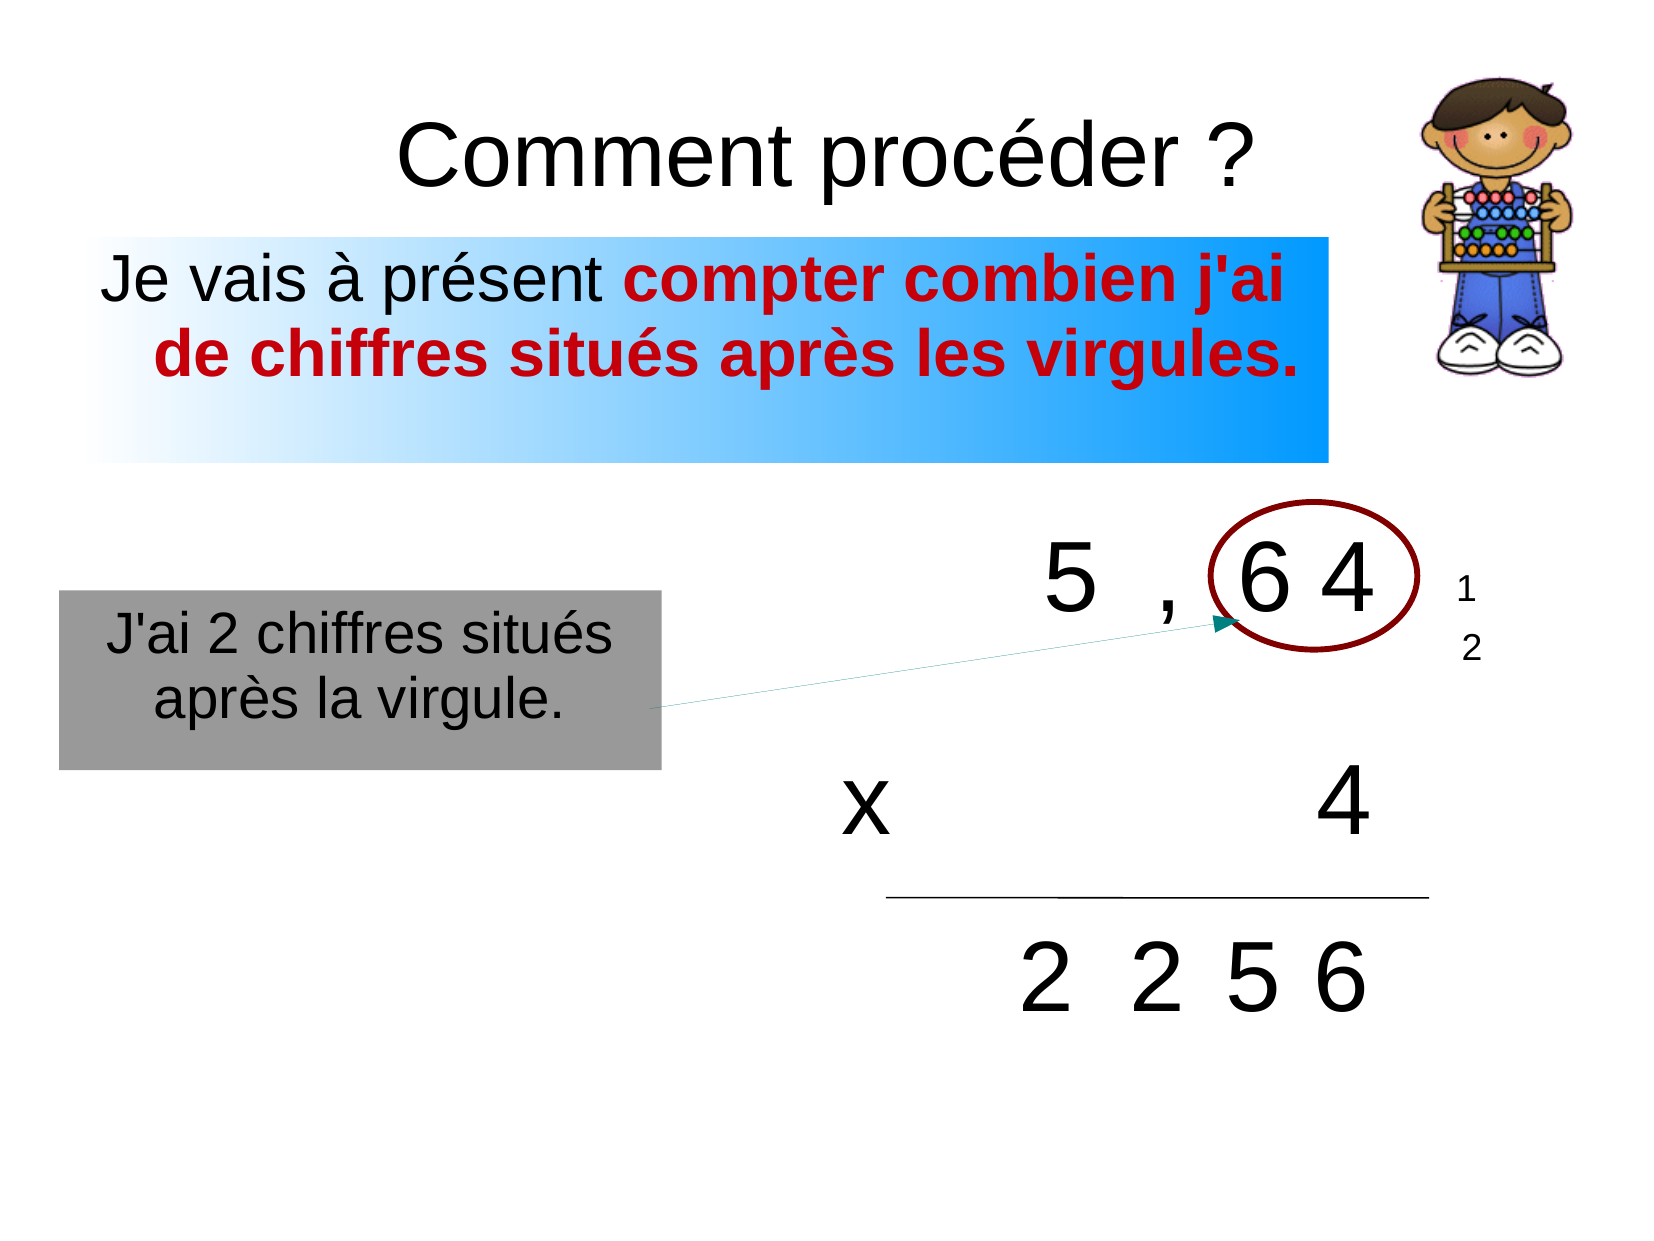

# Comment procéder ?
Je vais à présent compter combien j'ai de chiffres situés après les virgules.
	 5 , 6 4
x	 			4
1
J'ai 2 chiffres situés après la virgule.
2
2 2
5
6